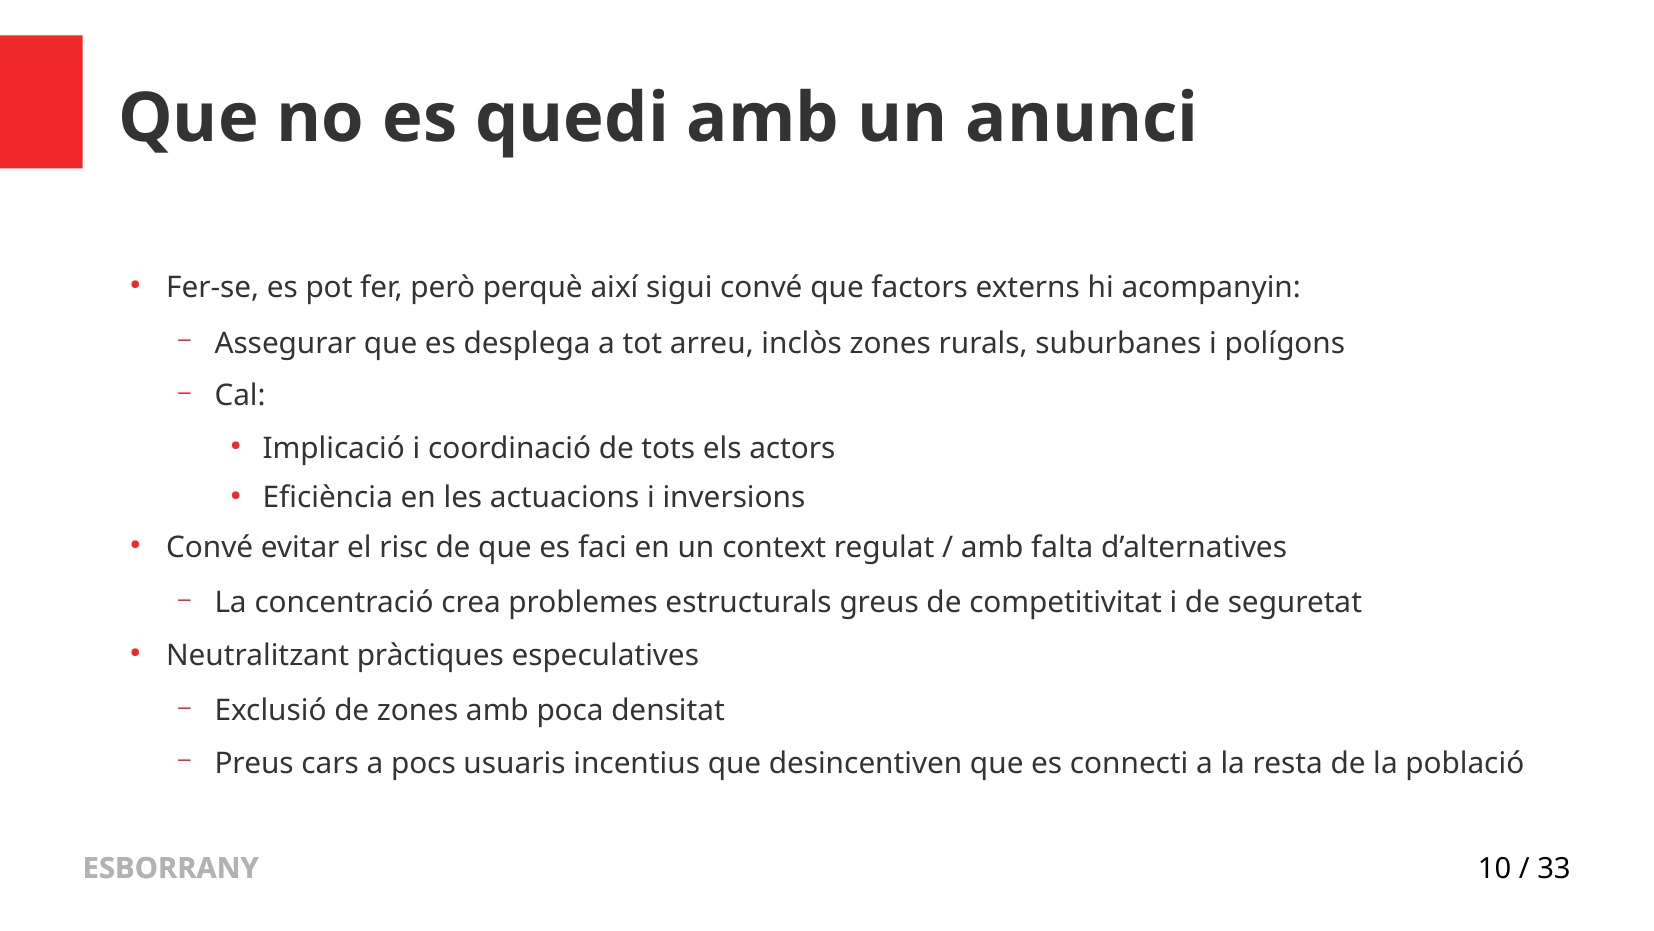

# Que no es quedi amb un anunci
Fer-se, es pot fer, però perquè així sigui convé que factors externs hi acompanyin:
Assegurar que es desplega a tot arreu, inclòs zones rurals, suburbanes i polígons
Cal:
Implicació i coordinació de tots els actors
Eficiència en les actuacions i inversions
Convé evitar el risc de que es faci en un context regulat / amb falta d’alternatives
La concentració crea problemes estructurals greus de competitivitat i de seguretat
Neutralitzant pràctiques especulatives
Exclusió de zones amb poca densitat
Preus cars a pocs usuaris incentius que desincentiven que es connecti a la resta de la població
10